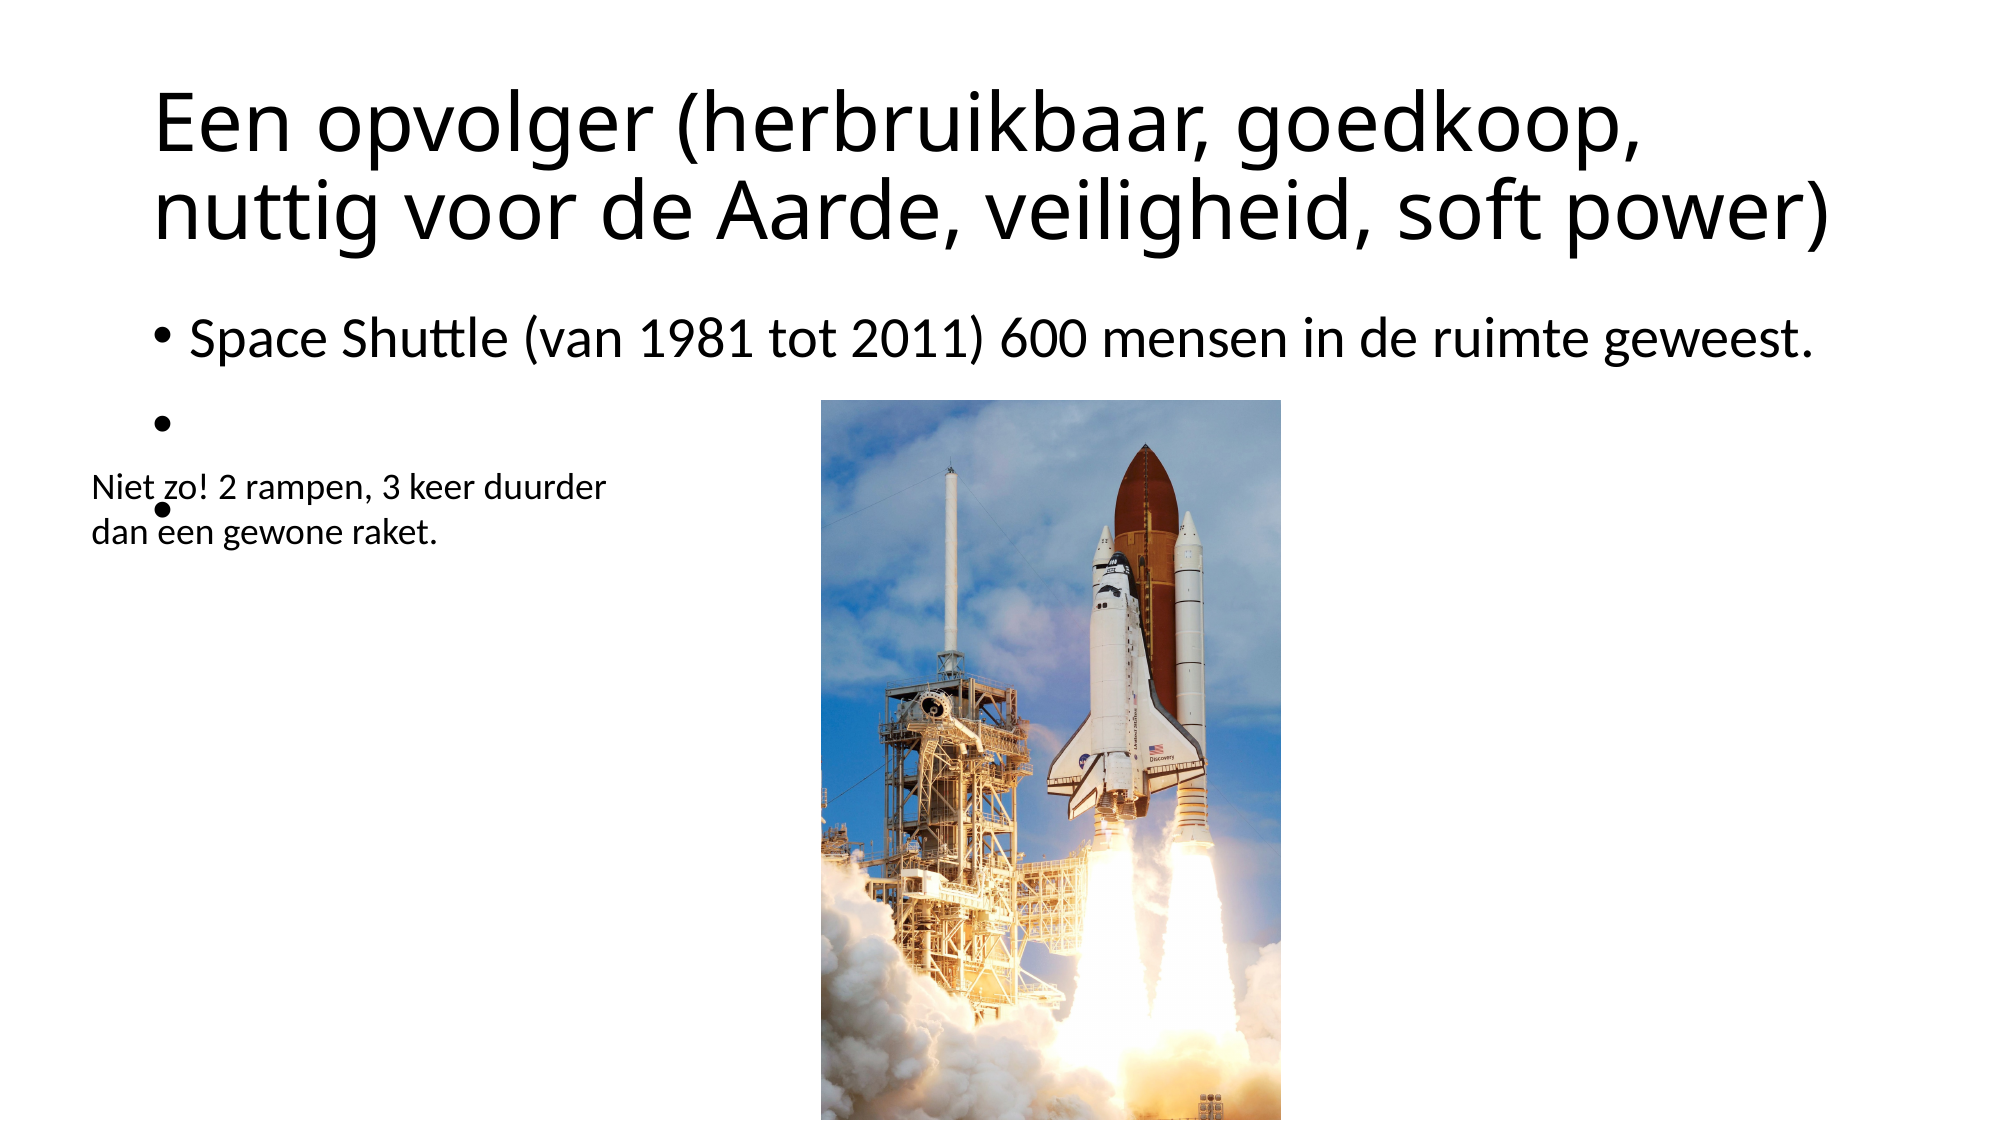

# Een opvolger (herbruikbaar, goedkoop, nuttig voor de Aarde, veiligheid, soft power)
Space Shuttle (van 1981 tot 2011) 600 mensen in de ruimte geweest.
Niet zo! 2 rampen, 3 keer duurder dan een gewone raket.